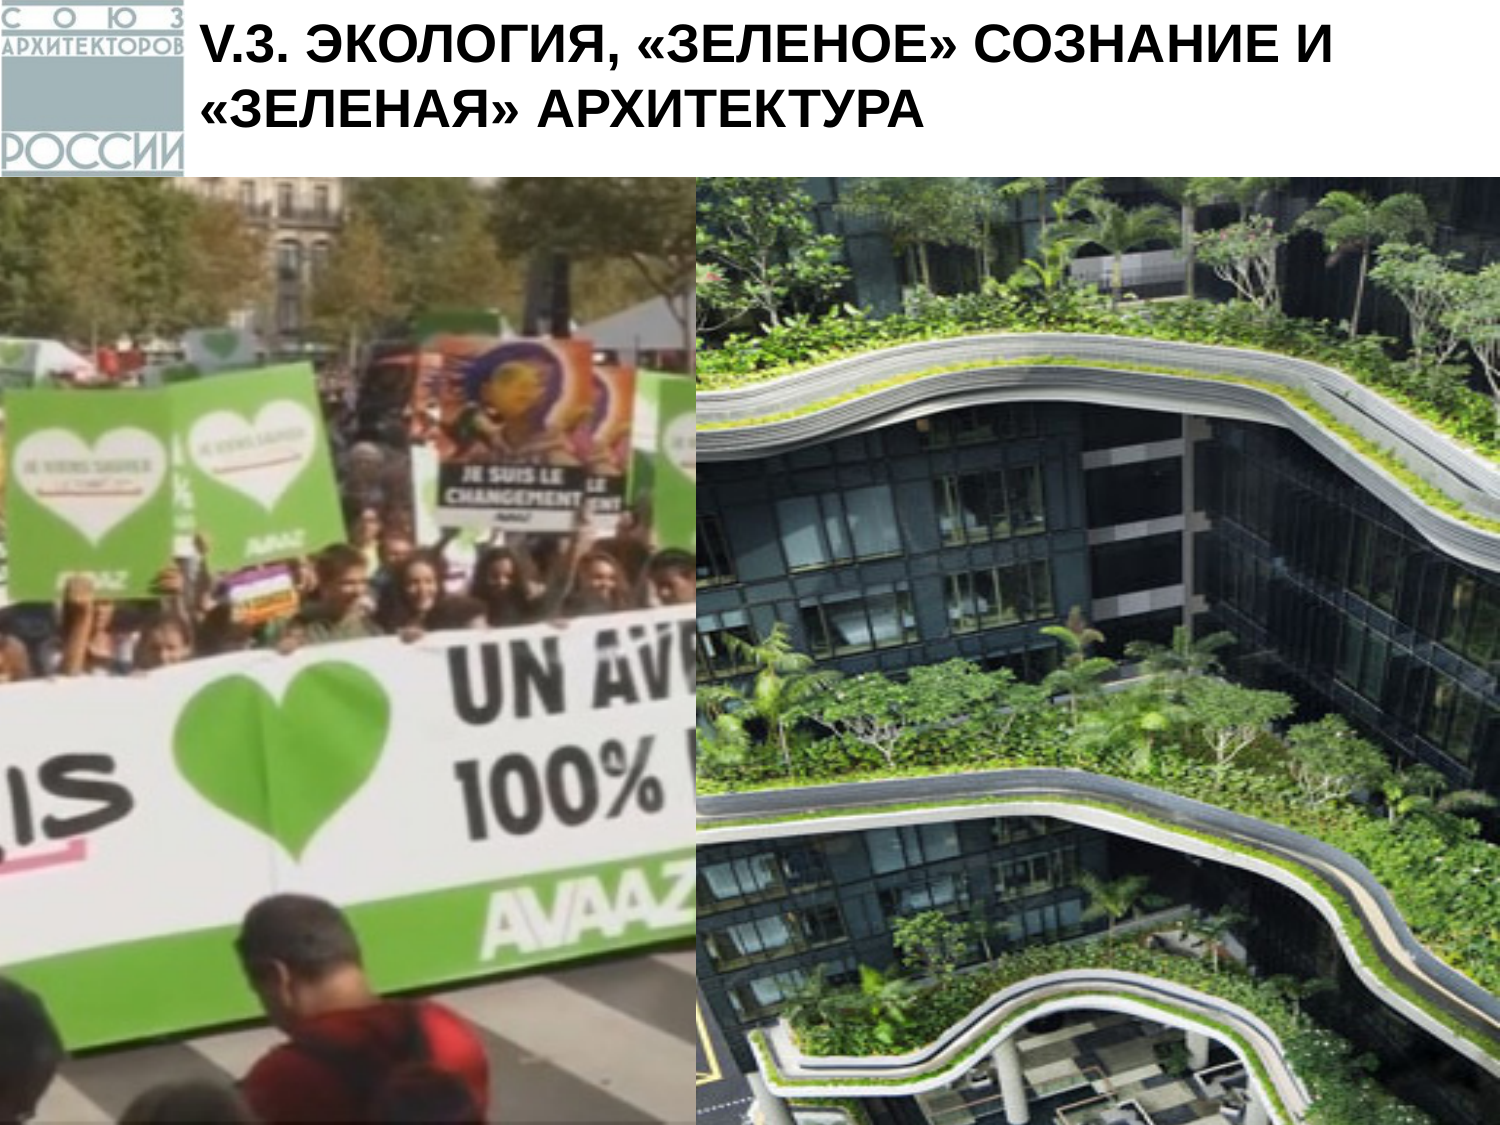

V.3. ЭКОЛОГИЯ, «ЗЕЛЕНОЕ» СОЗНАНИЕ И «ЗЕЛЕНАЯ» АРХИТЕКТУРА